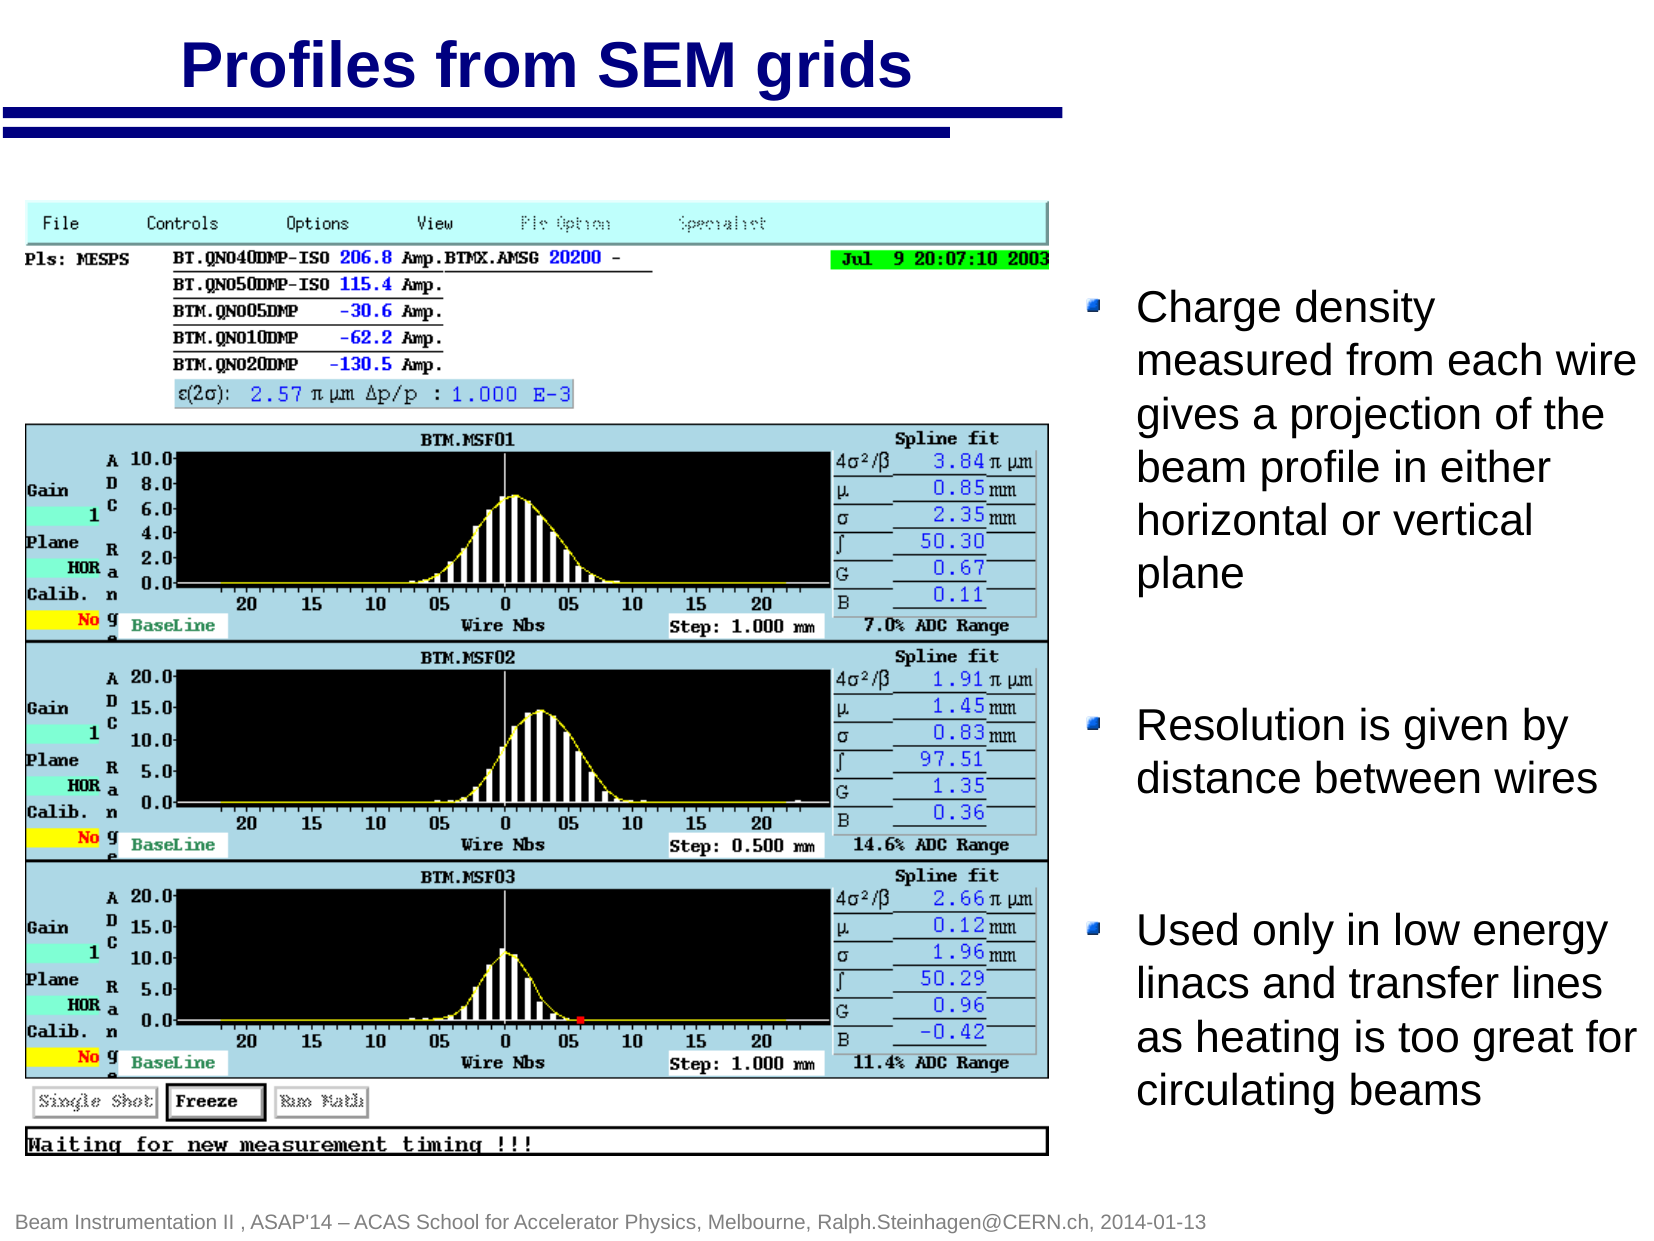

# Profiles from SEM grids
Charge density measured from each wire gives a projection of the beam profile in either horizontal or vertical plane
Resolution is given by distance between wires
Used only in low energy linacs and transfer lines as heating is too great for circulating beams